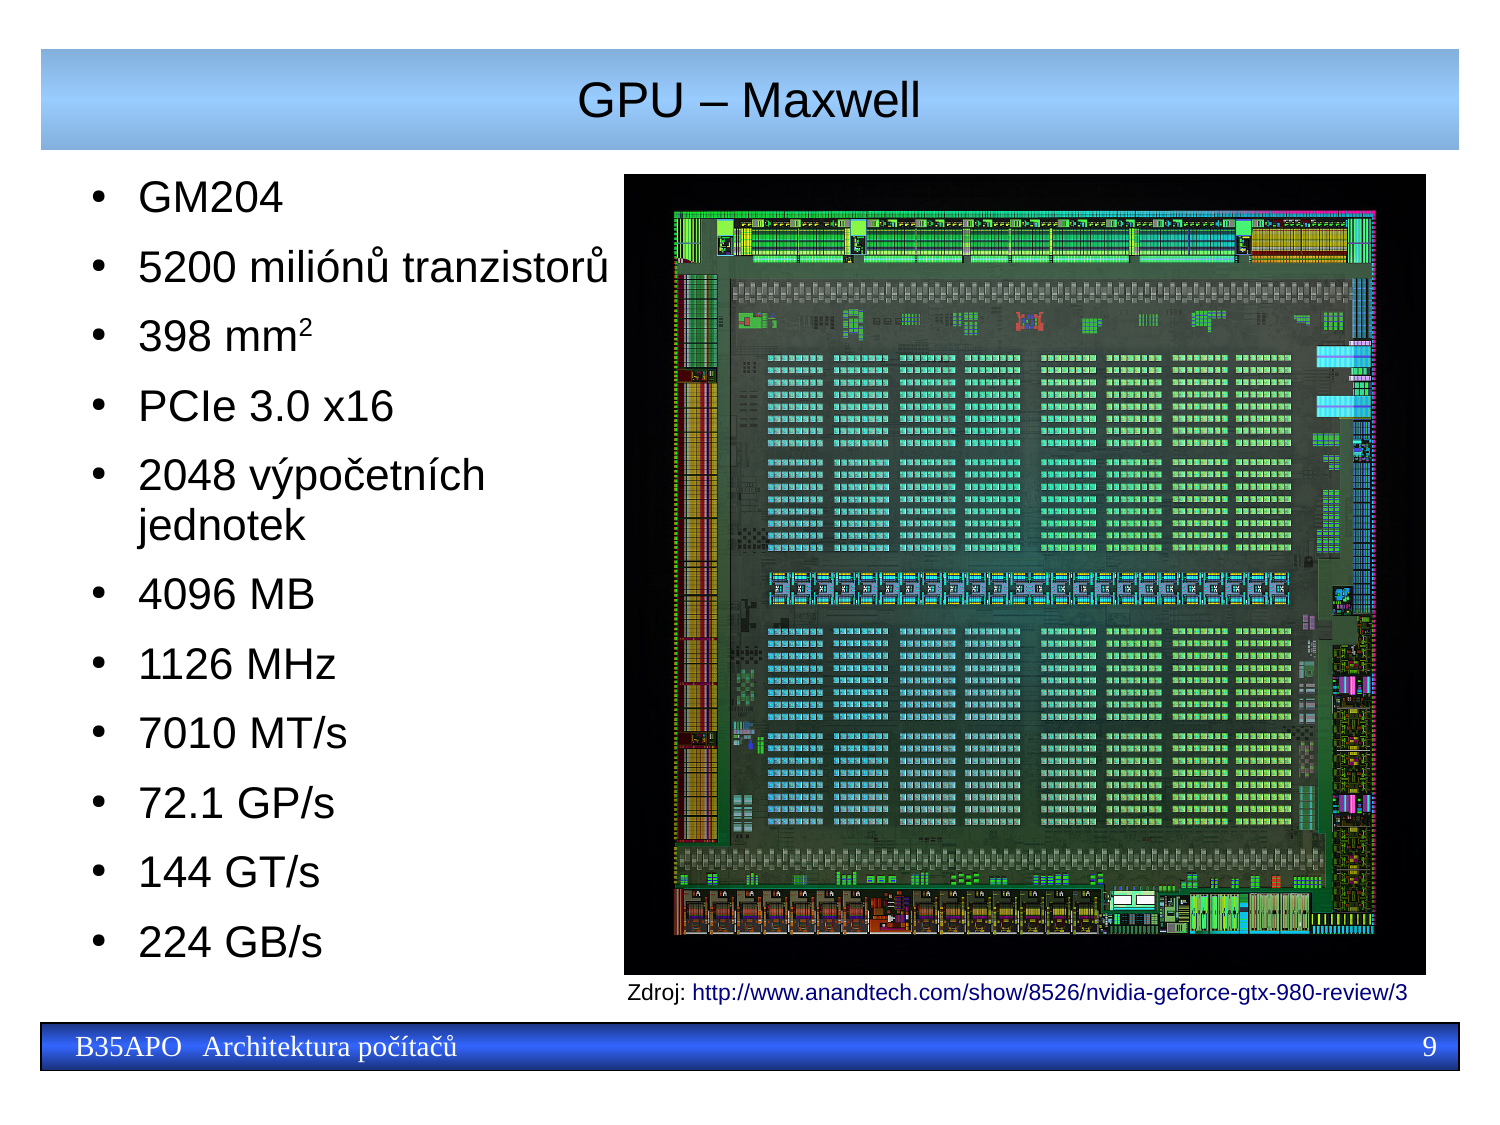

# GPU – Maxwell
GM204
5200 miliónů tranzistorů
398 mm2
PCIe 3.0 x16
2048 výpočetních jednotek
4096 MB
1126 MHz
7010 MT/s
72.1 GP/s
144 GT/s
224 GB/s
Zdroj: http://www.anandtech.com/show/8526/nvidia-geforce-gtx-980-review/3
B35APO Architektura počítačů
9